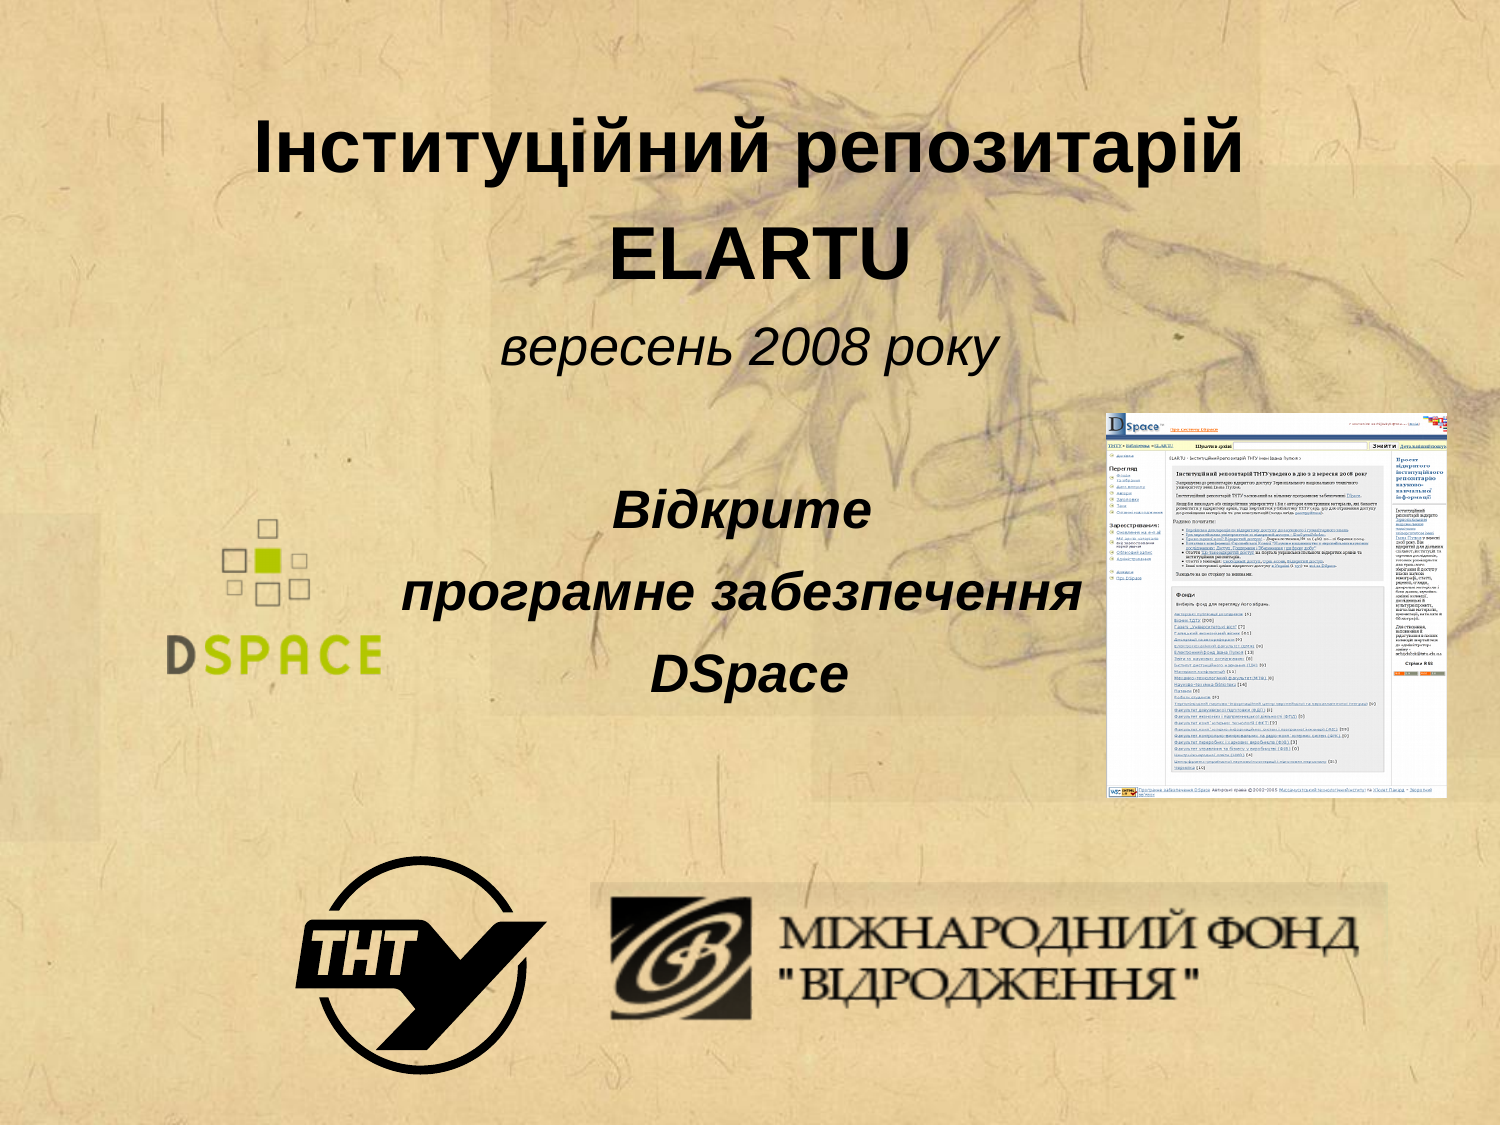

# Інституційний репозитарій
 ELARTU
вересень 2008 року
Відкрите
програмне забезпечення
DSpace